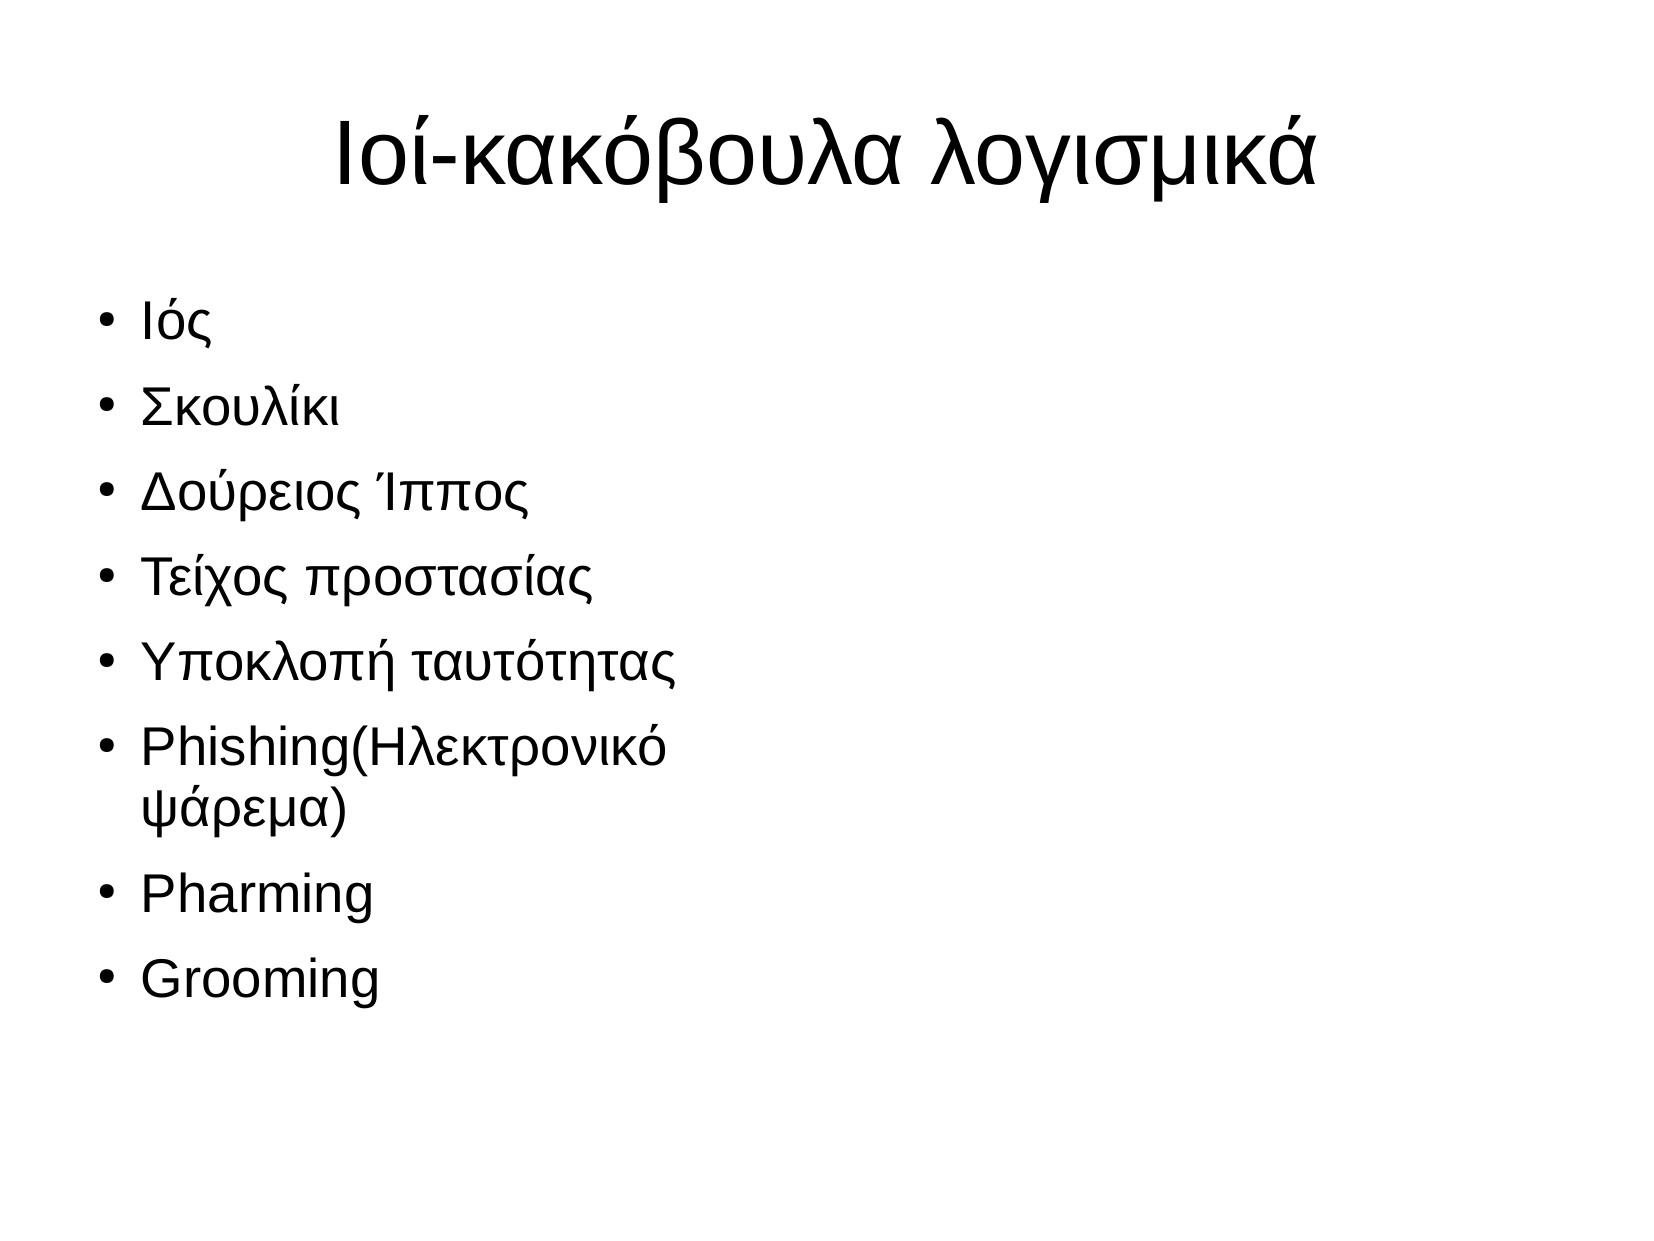

# Ιοί-κακόβουλα λογισμικά
Ιός
Σκουλίκι
Δούρειος Ίππος
Τείχος προστασίας
Υποκλοπή ταυτότητας
Phishing(Ηλεκτρονικό ψάρεμα)
Pharming
Grooming